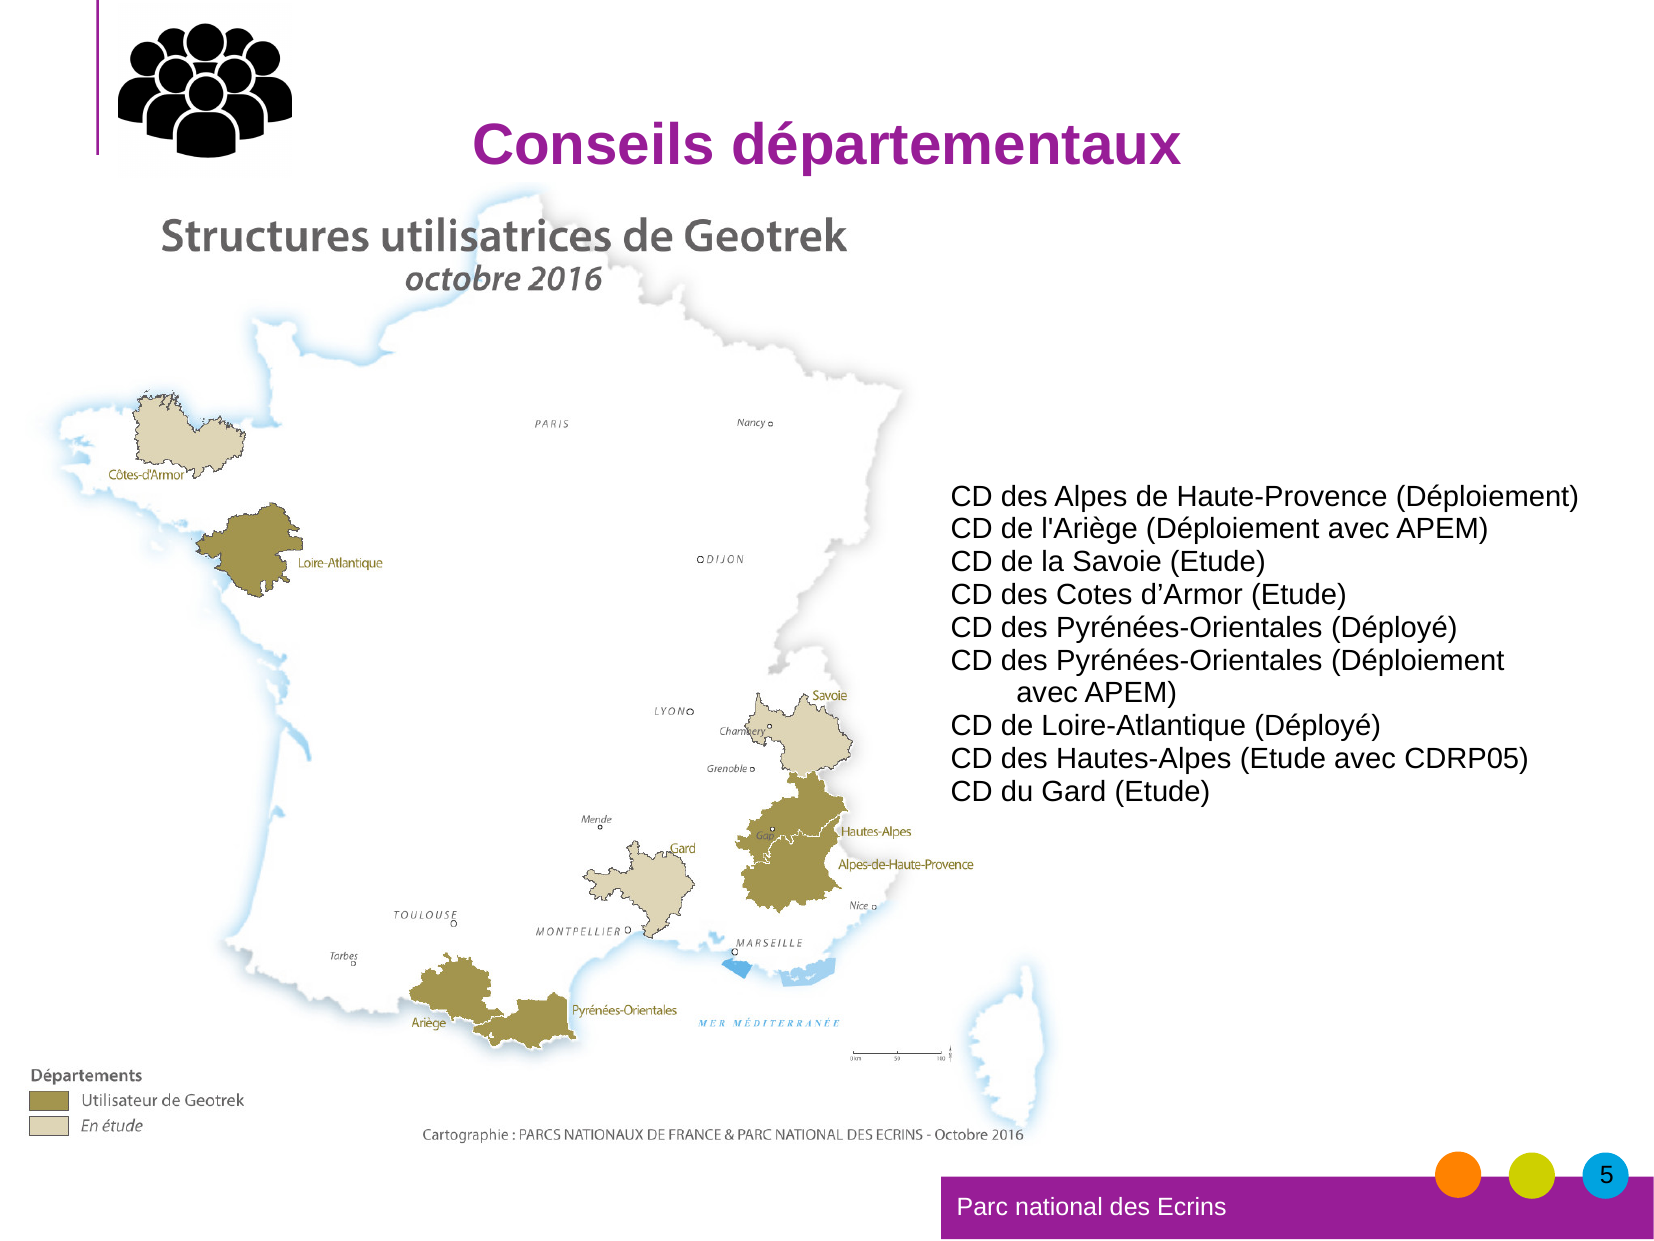

# Conseils départementaux
 CD des Alpes de Haute-Provence (Déploiement)
 CD de l'Ariège (Déploiement avec APEM)
 CD de la Savoie (Etude)
 CD des Cotes d’Armor (Etude)
 CD des Pyrénées-Orientales (Déployé)
 CD des Pyrénées-Orientales (Déploiement
	avec APEM)
 CD de Loire-Atlantique (Déployé)
 CD des Hautes-Alpes (Etude avec CDRP05)
 CD du Gard (Etude)